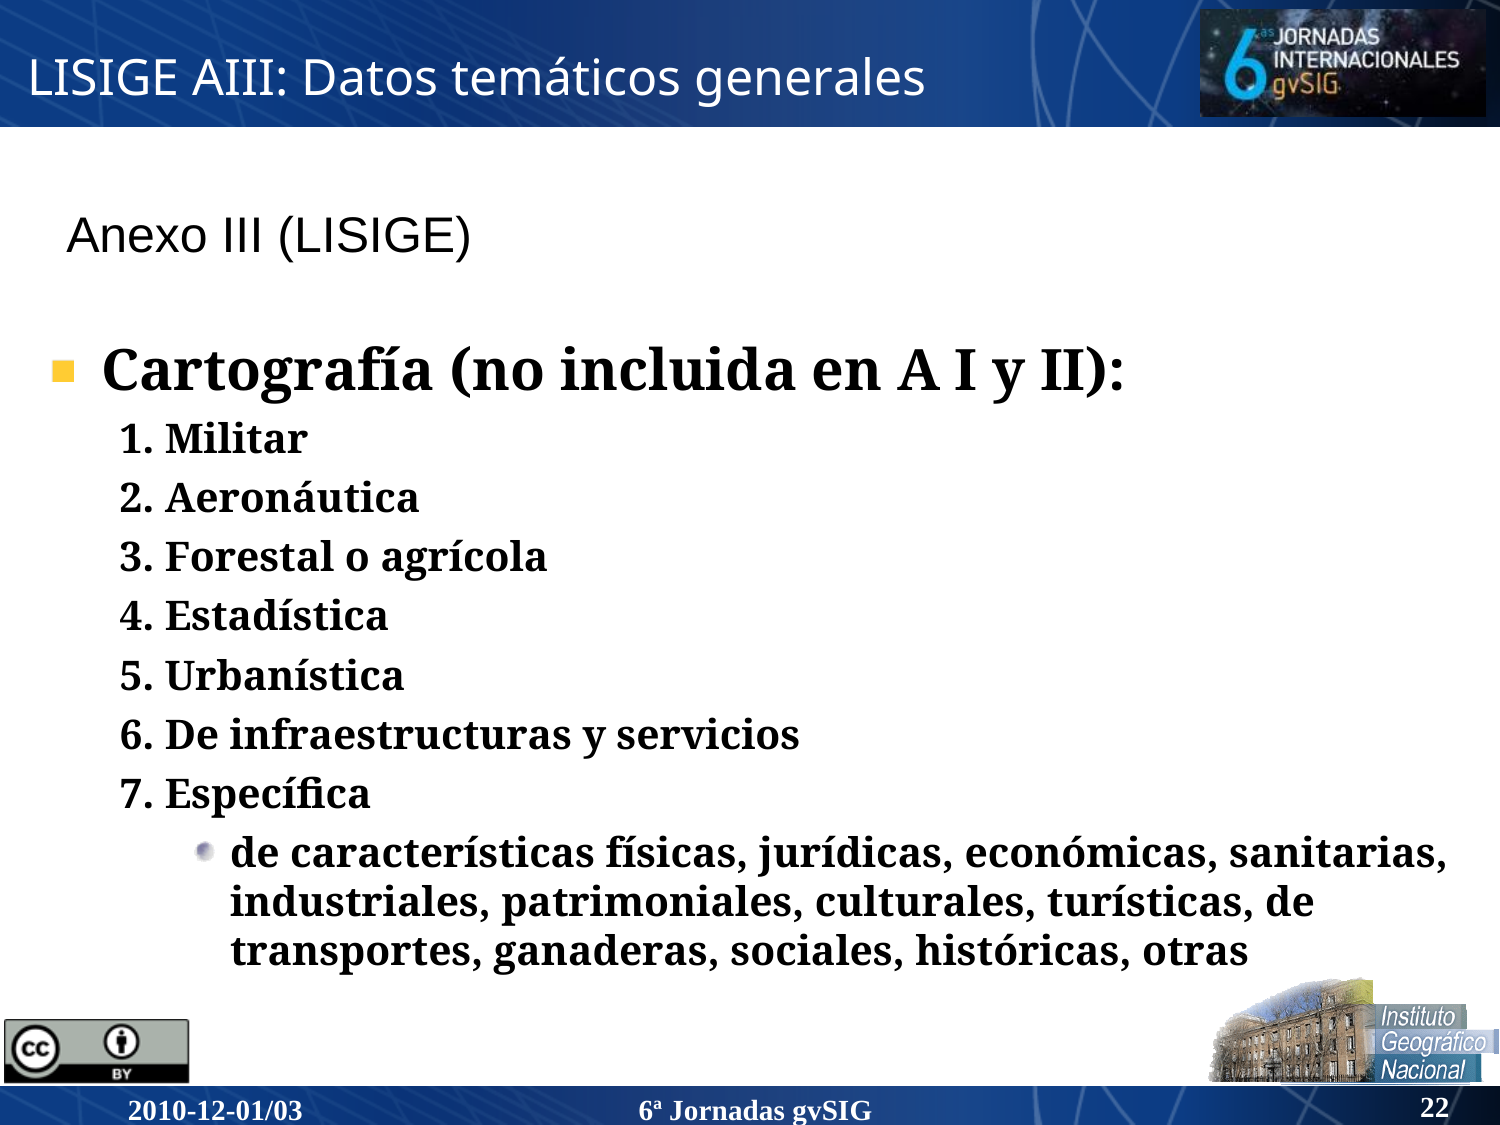

LISIGE AIII: Datos temáticos generales
Anexo III (LISIGE)
# Cartografía (no incluida en A I y II):
1. Militar
2. Aeronáutica
3. Forestal o agrícola
4. Estadística
5. Urbanística
6. De infraestructuras y servicios
7. Específica
de características físicas, jurídicas, económicas, sanitarias, industriales, patrimoniales, culturales, turísticas, de transportes, ganaderas, sociales, históricas, otras